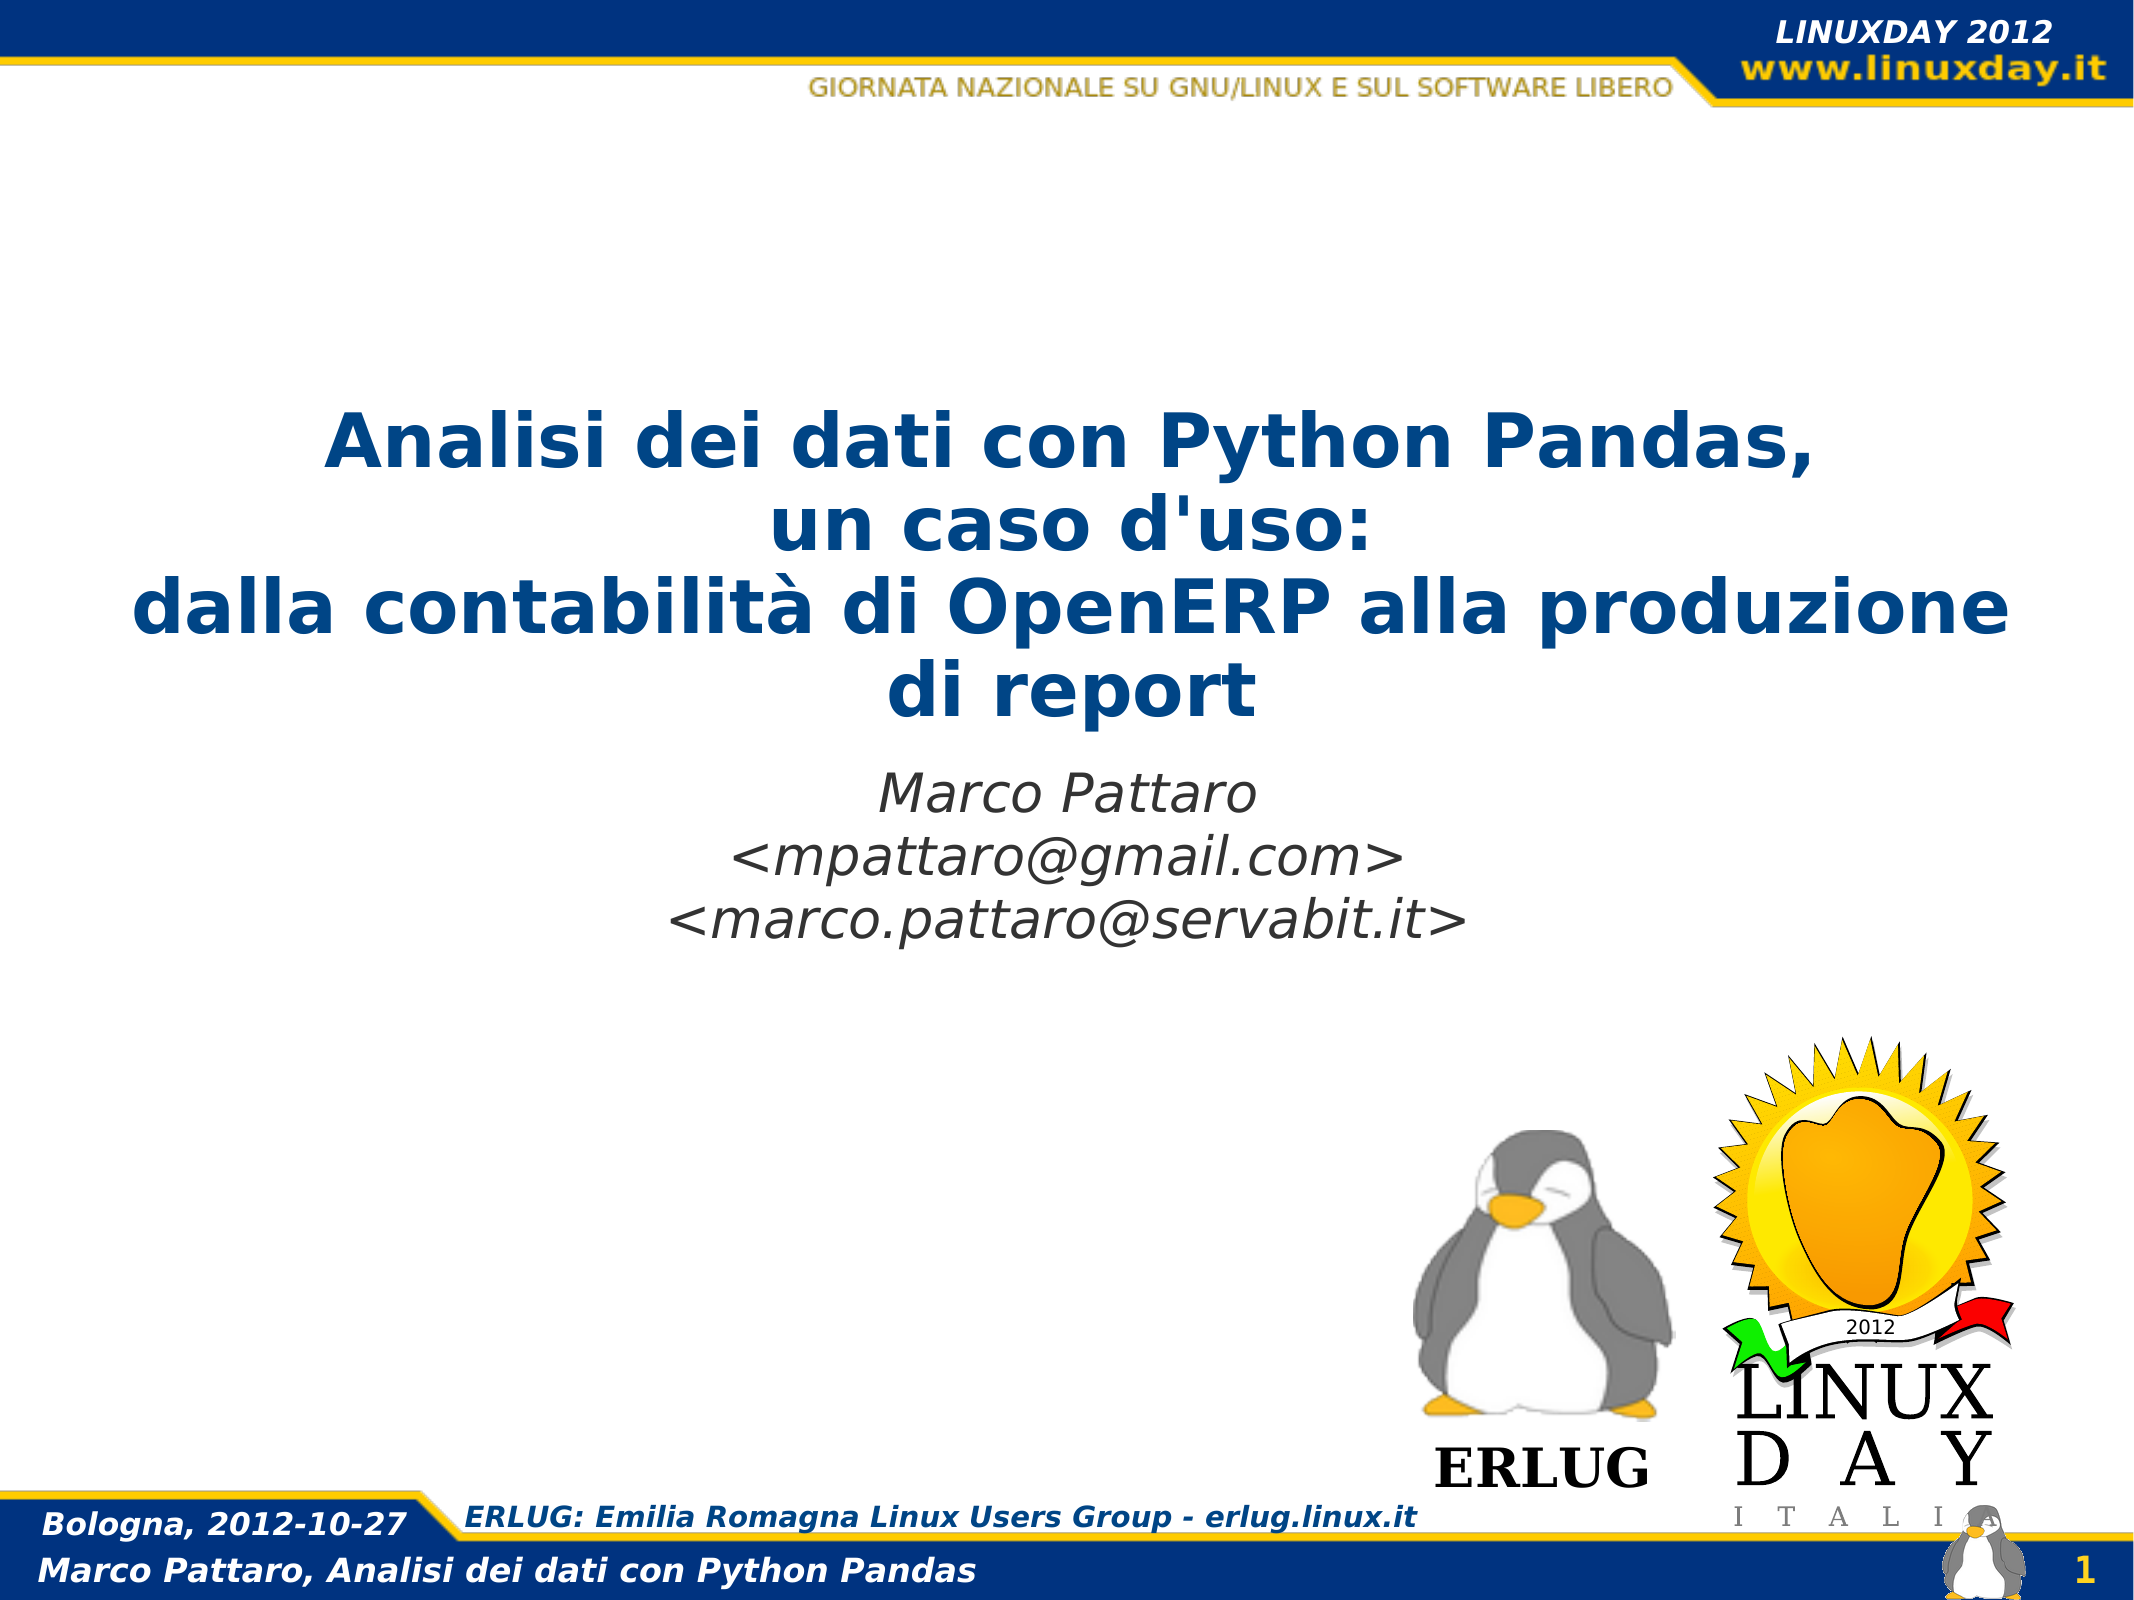

# Analisi dei dati con Python Pandas, un caso d'uso: dalla contabilità di OpenERP alla produzione di report
Marco Pattaro
<mpattaro@gmail.com>
<marco.pattaro@servabit.it>
ERLUG